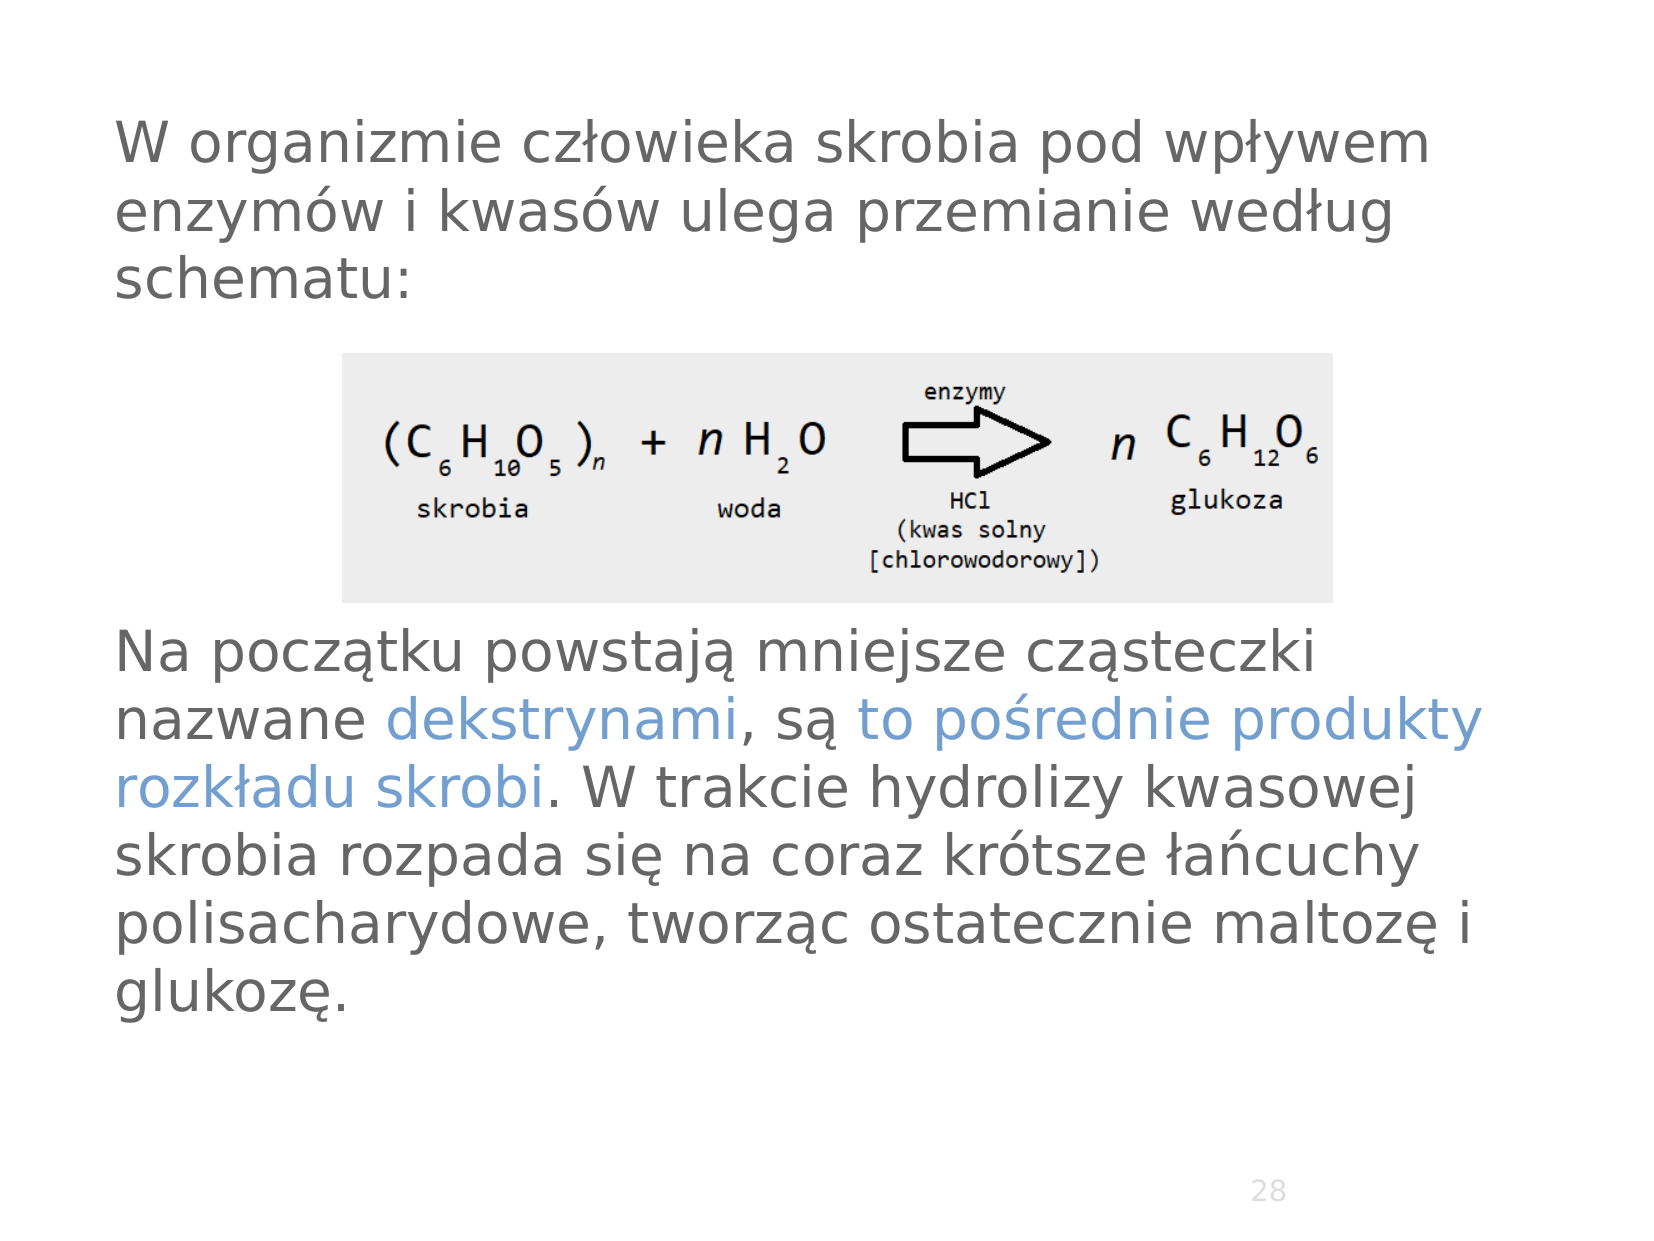

# W organizmie człowieka skrobia pod wpływem enzymów i kwasów ulega przemianie według schematu:
Na początku powstają mniejsze cząsteczki nazwane dekstrynami, są to pośrednie produkty rozkładu skrobi. W trakcie hydrolizy kwasowej skrobia rozpada się na coraz krótsze łańcuchy polisacharydowe, tworząc ostatecznie maltozę i glukozę.